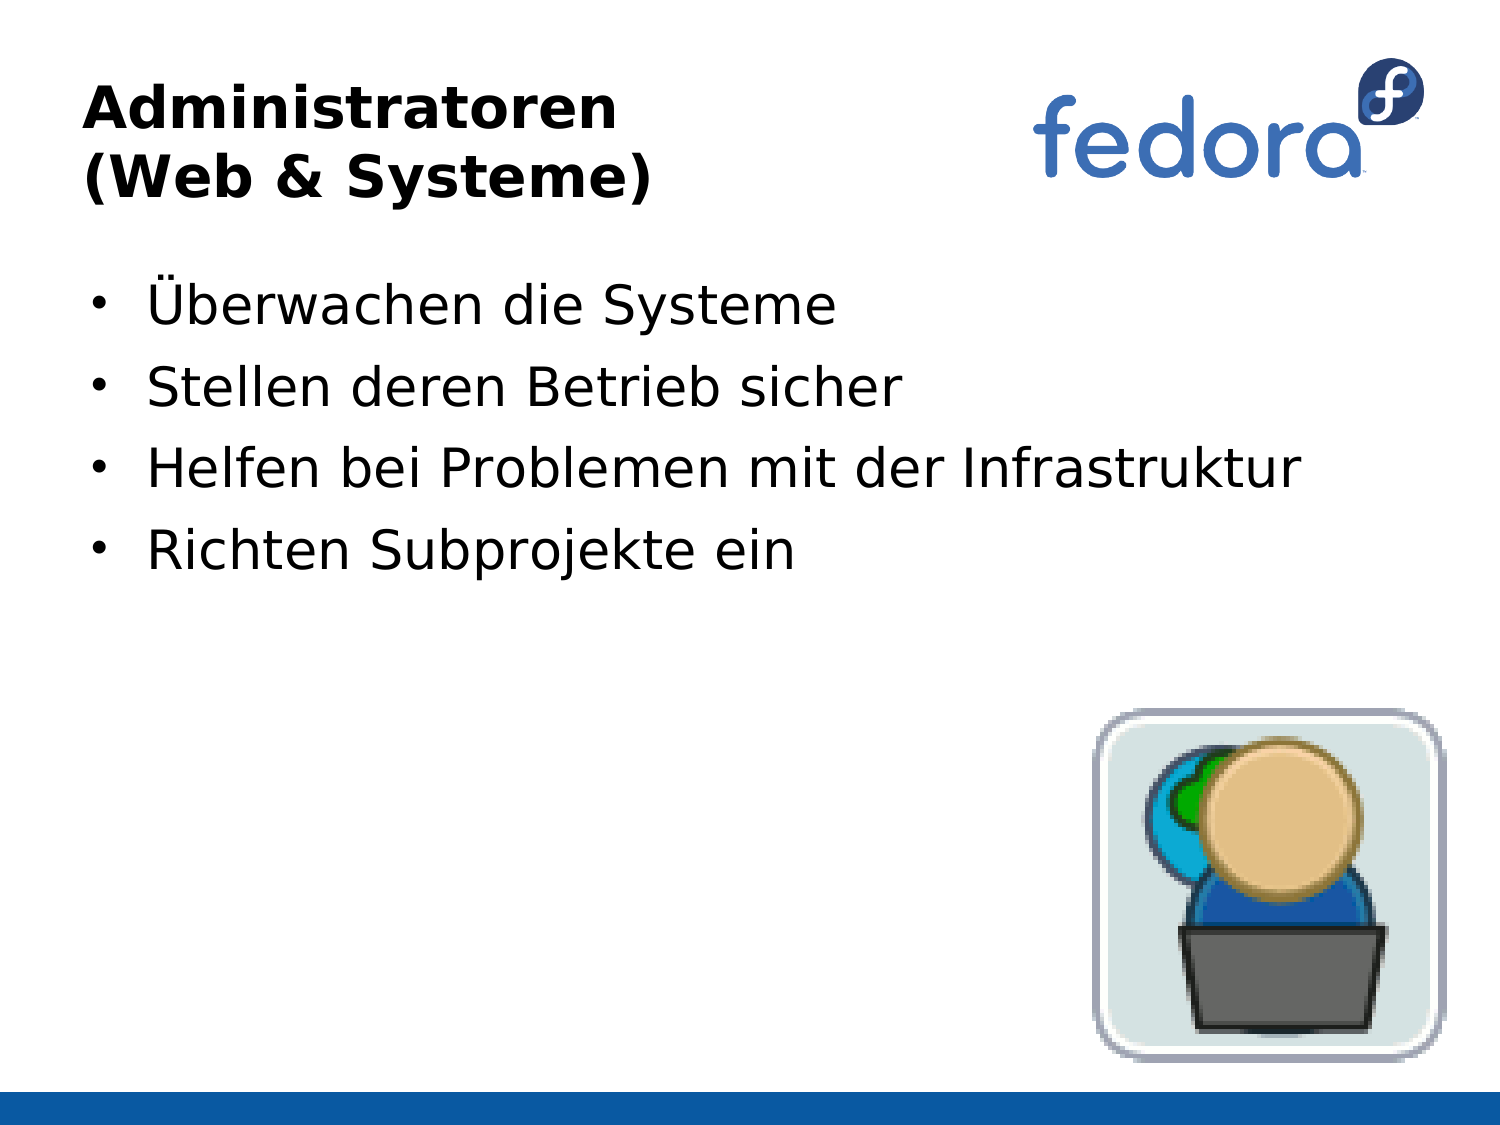

# Administratoren (Web & Systeme)
Überwachen die Systeme
Stellen deren Betrieb sicher
Helfen bei Problemen mit der Infrastruktur
Richten Subprojekte ein